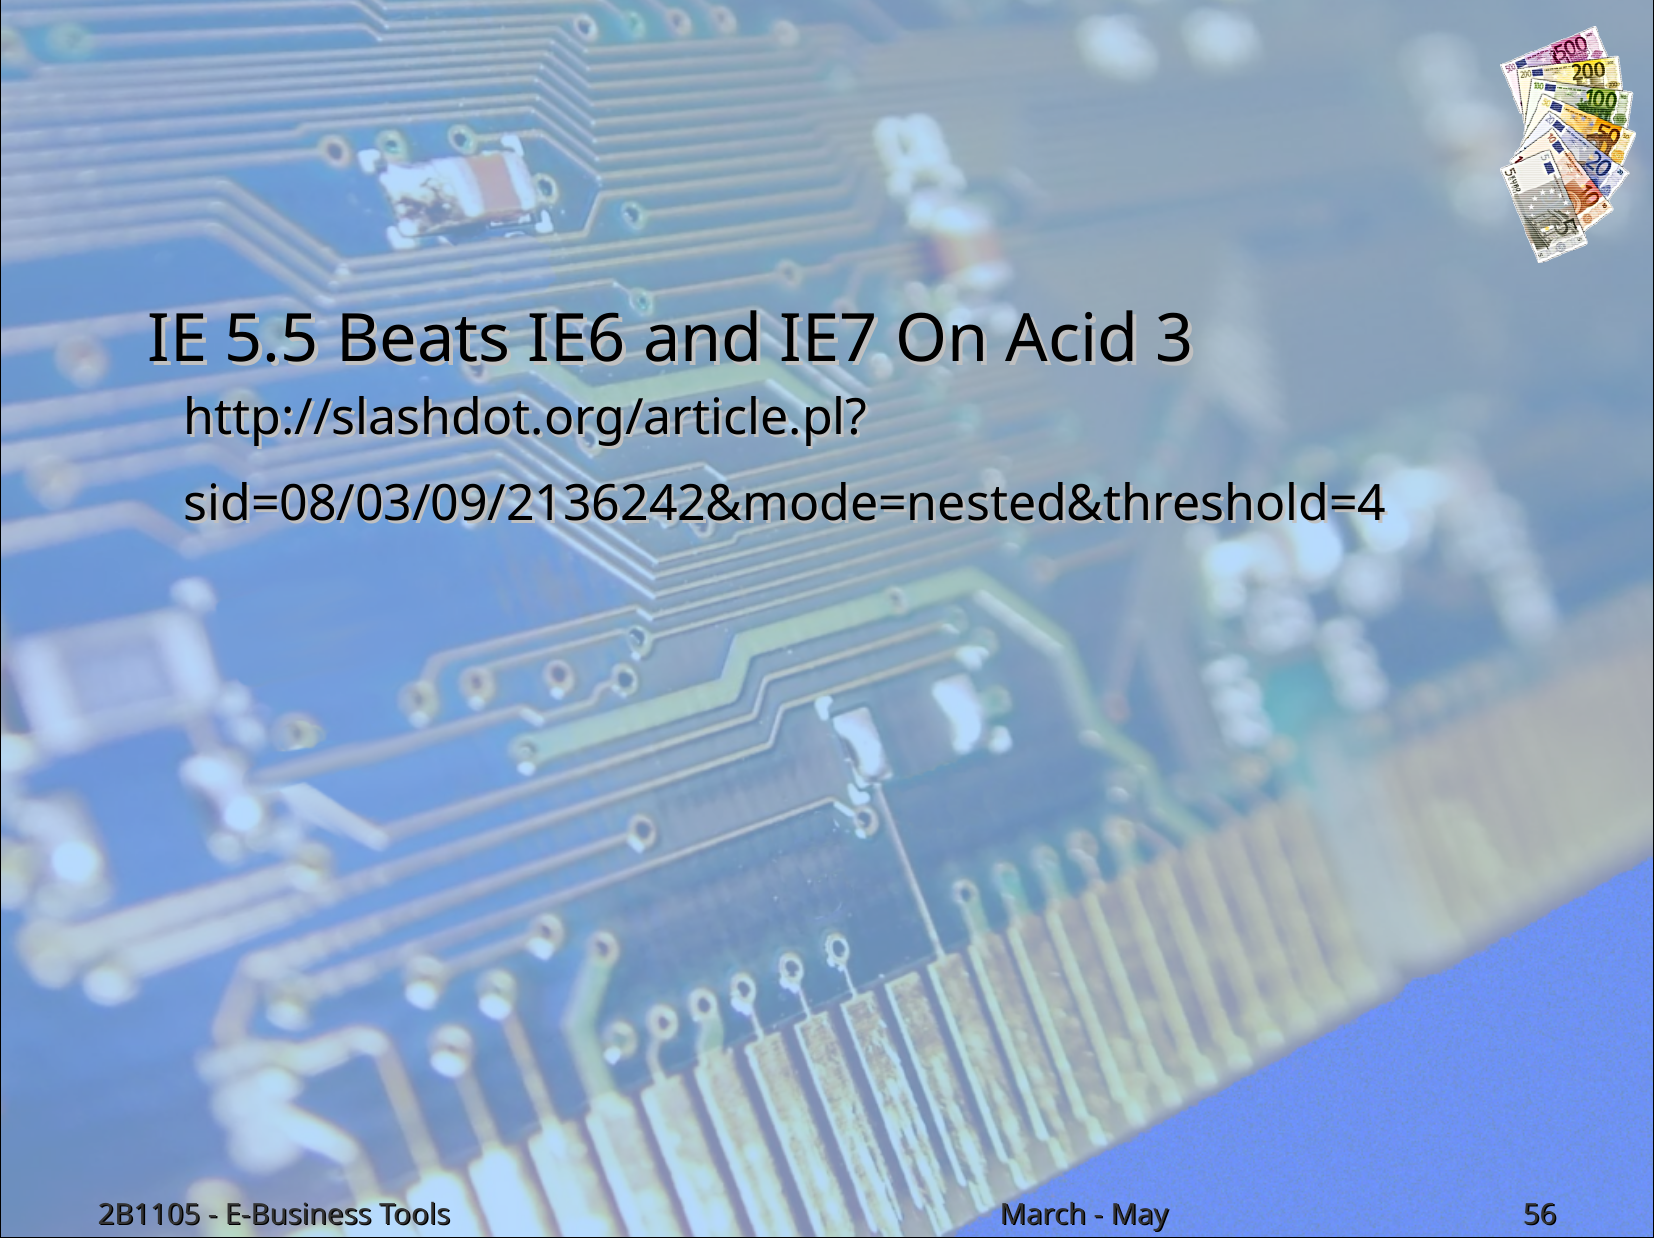

#
 IE 5.5 Beats IE6 and IE7 On Acid 3
http://slashdot.org/article.pl?sid=08/03/09/2136242&mode=nested&threshold=4